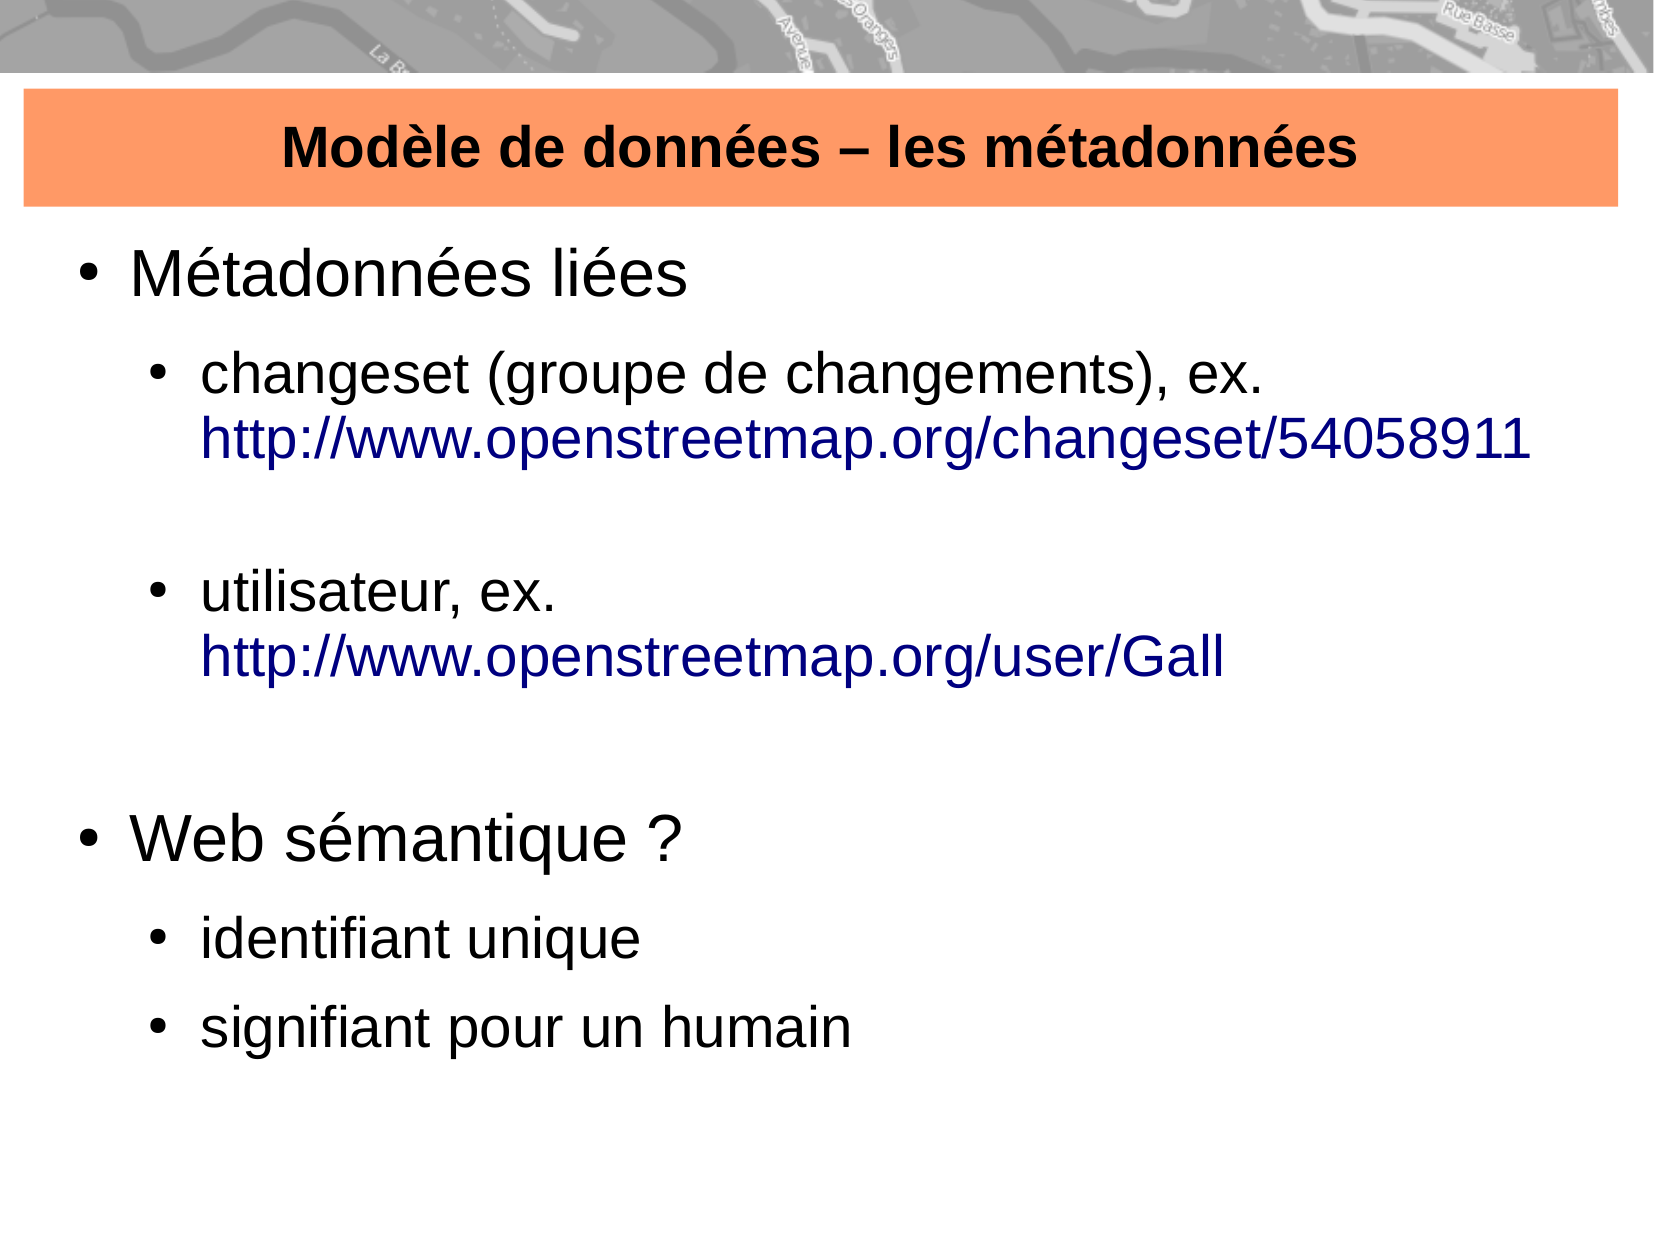

| | | | |
| --- | --- | --- | --- |
Modèle de données – les métadonnées
# Métadonnées liées
changeset (groupe de changements), ex.
http://www.openstreetmap.org/changeset/54058911
utilisateur, ex.
http://www.openstreetmap.org/user/Gall
Web sémantique ?
identifiant unique
signifiant pour un humain